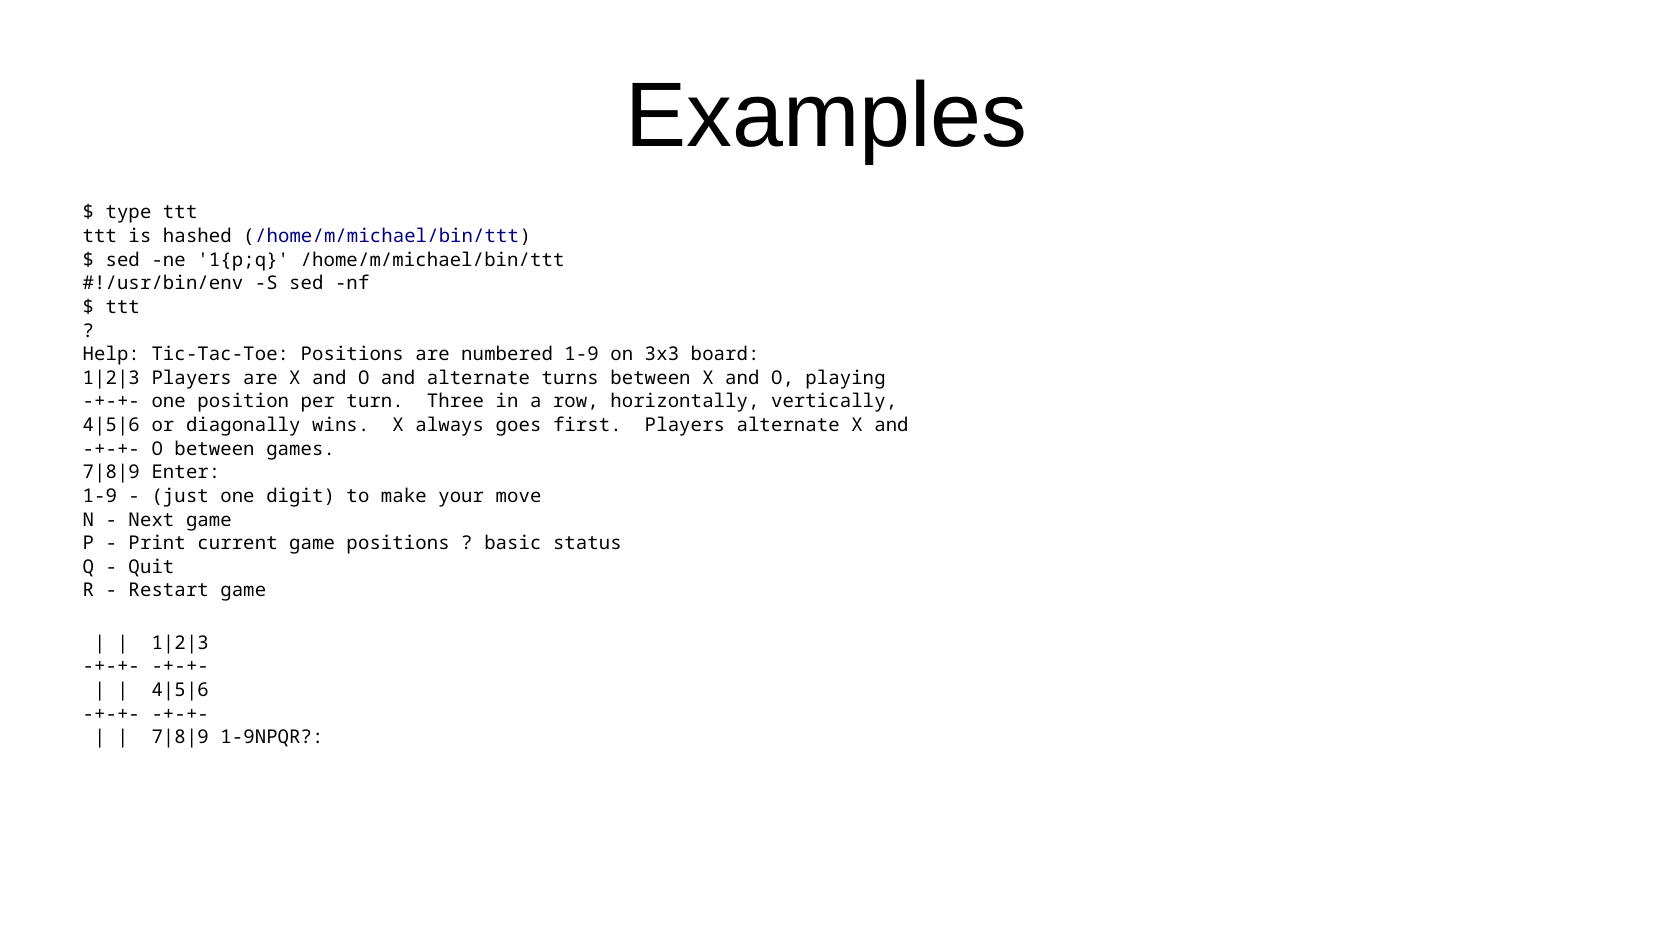

# Examples
$ type ttt
ttt is hashed (/home/m/michael/bin/ttt)
$ sed -ne '1{p;q}' /home/m/michael/bin/ttt
#!/usr/bin/env -S sed -nf
$ ttt
?
Help: Tic-Tac-Toe: Positions are numbered 1-9 on 3x3 board:
1|2|3 Players are X and O and alternate turns between X and O, playing
-+-+- one position per turn. Three in a row, horizontally, vertically,
4|5|6 or diagonally wins. X always goes first. Players alternate X and
-+-+- O between games.
7|8|9 Enter:
1-9 - (just one digit) to make your move
N - Next game
P - Print current game positions ? basic status
Q - Quit
R - Restart game
 | | 1|2|3
-+-+- -+-+-
 | | 4|5|6
-+-+- -+-+-
 | | 7|8|9 1-9NPQR?: